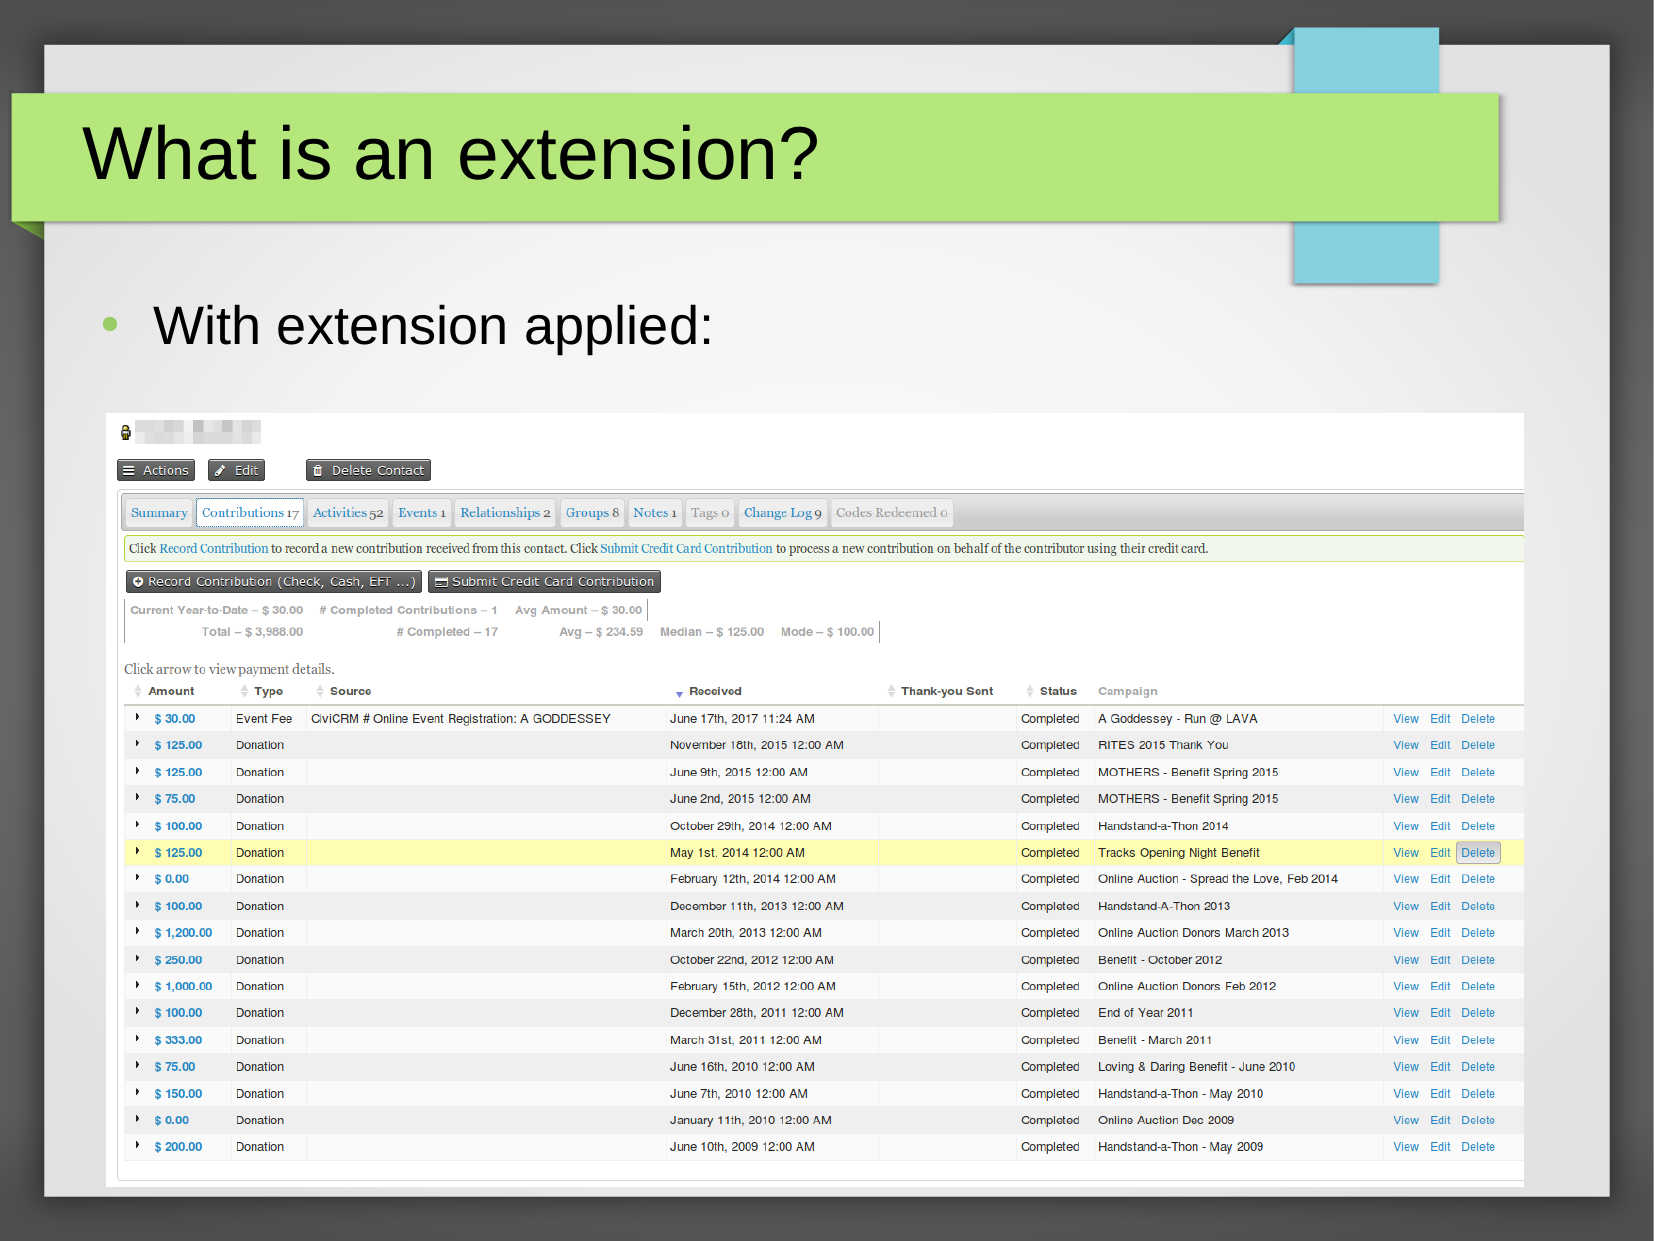

# What is an extension?
With extension applied: